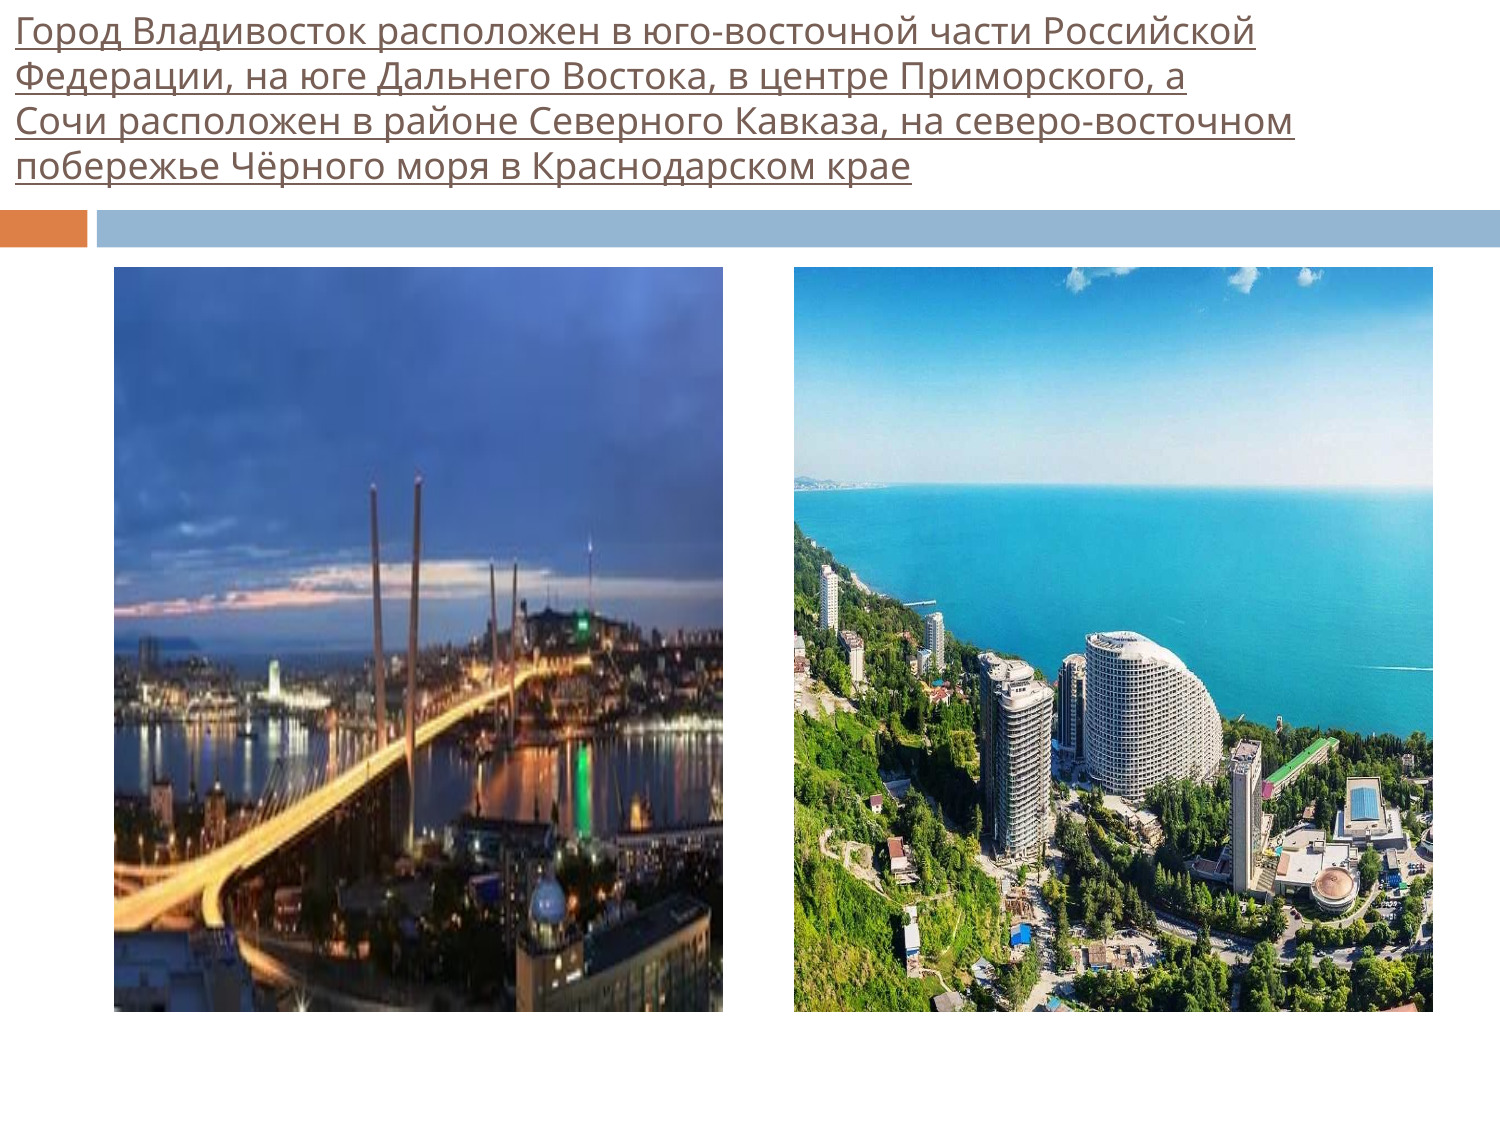

# Город Владивосток расположен в юго-восточной части Российской Федерации, на юге Дальнего Востока, в центре Приморского, а Сочи расположен в районе Северного Кавказа, на северо-восточном побережье Чёрного моря в Краснодарском крае